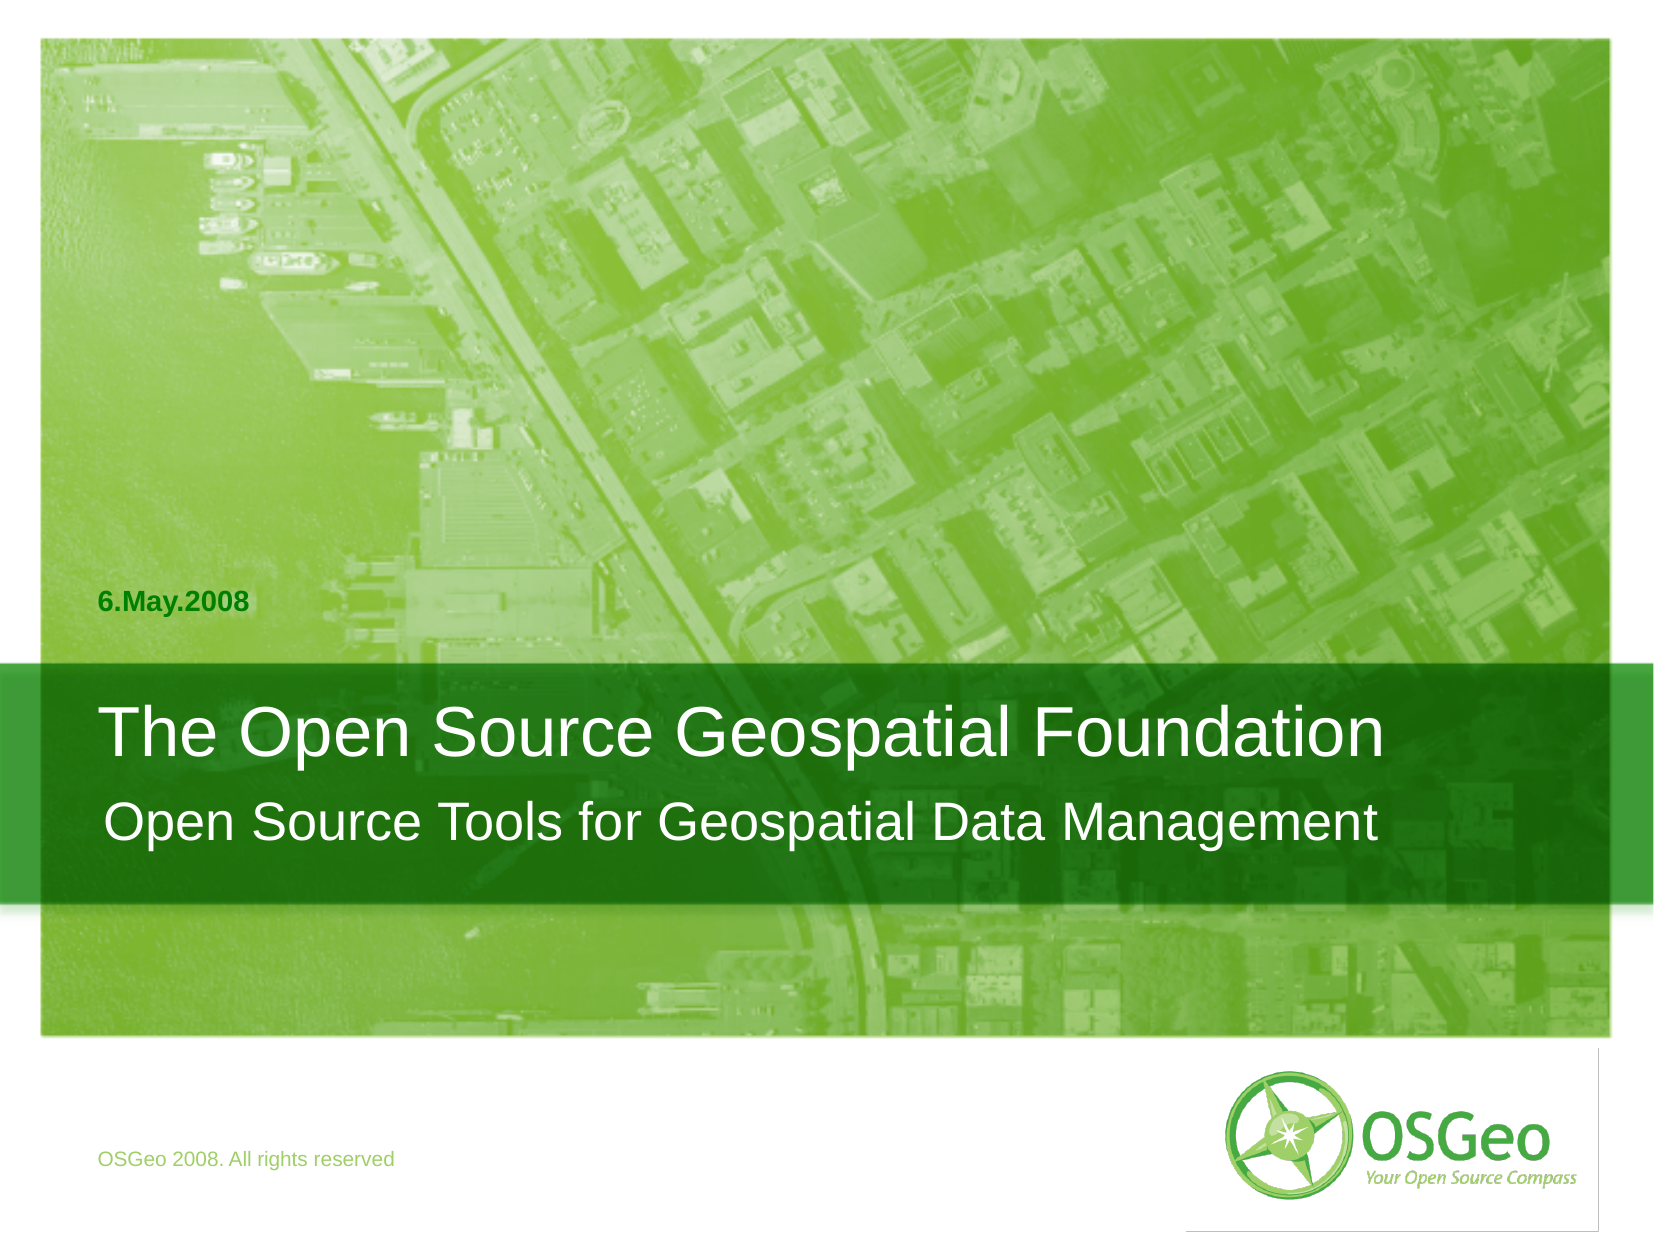

6.May.2008
The Open Source Geospatial Foundation
Open Source Tools for Geospatial Data Management
OSGeo 2008. All rights reserved